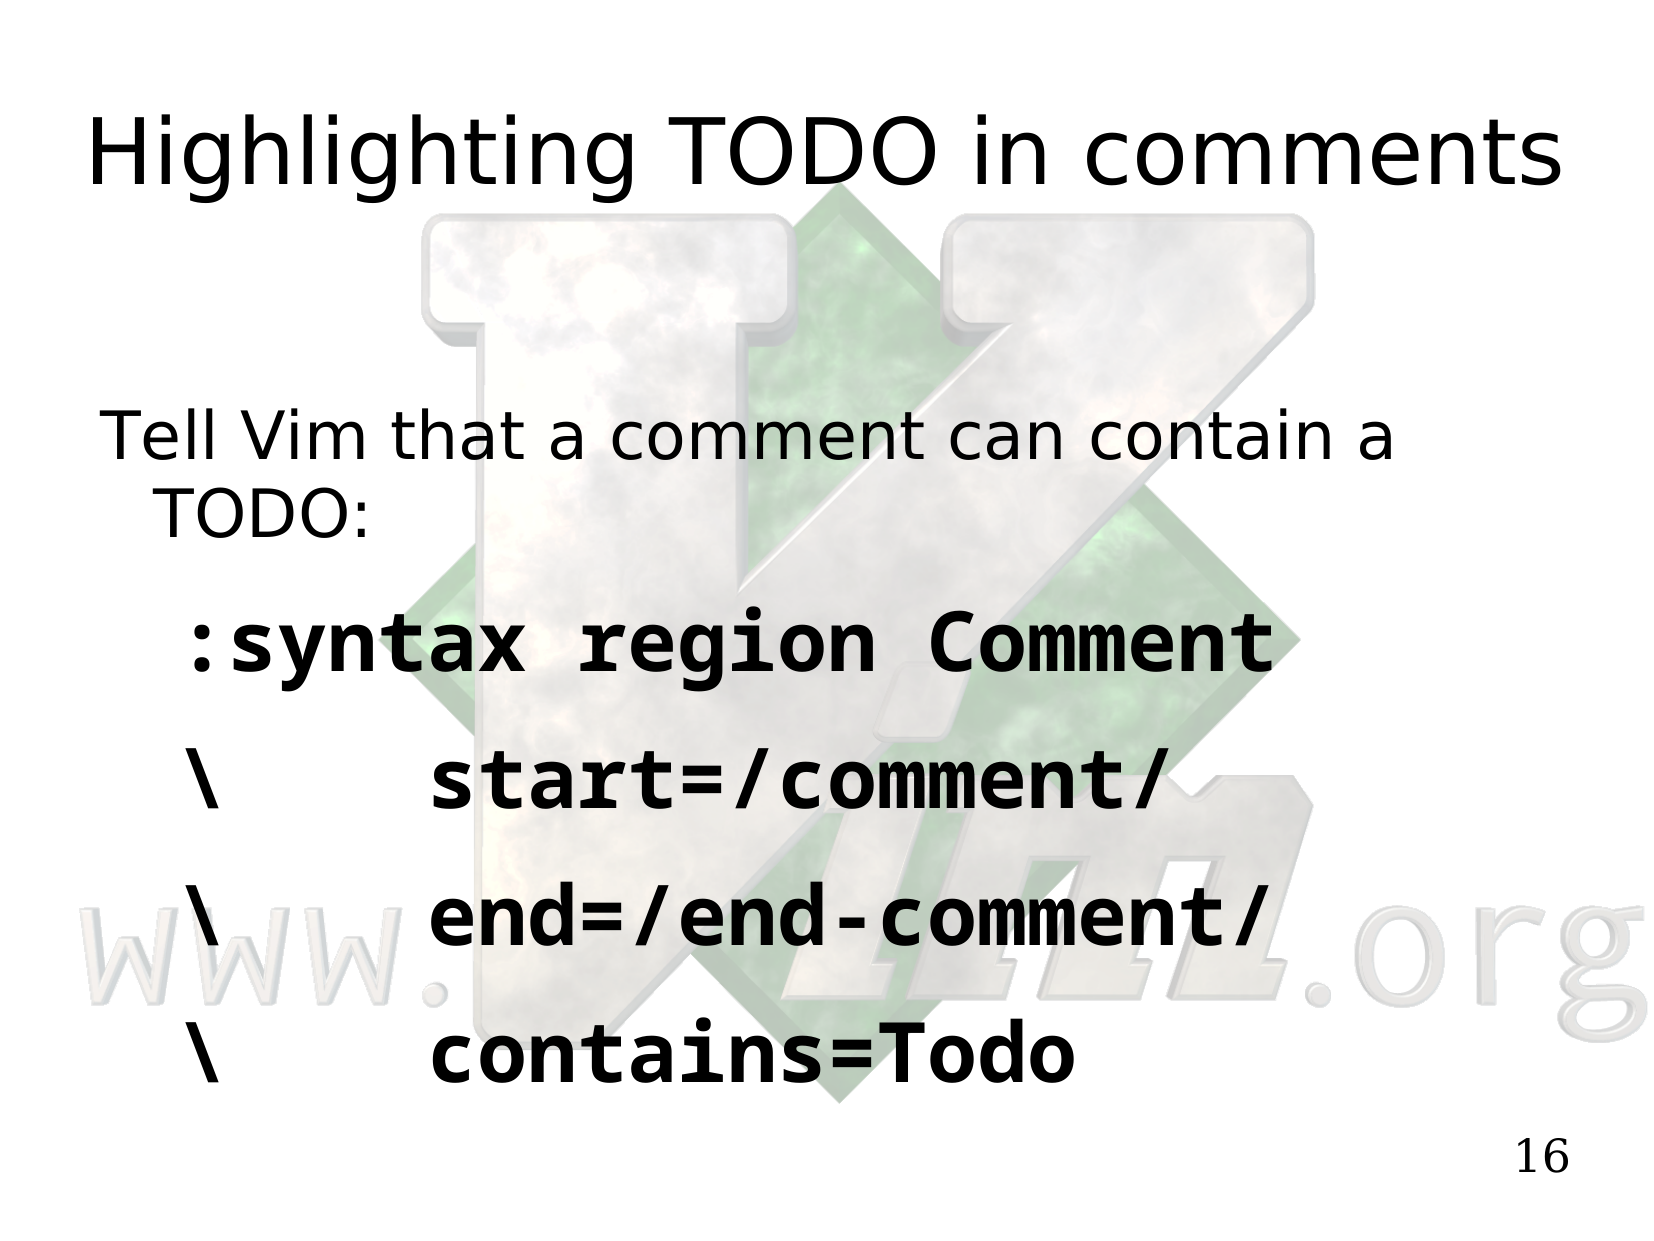

# Highlighting TODO in comments
Tell Vim that a comment can contain a TODO:
:syntax region Comment
\ start=/comment/
\ end=/end-comment/
\ contains=Todo
16